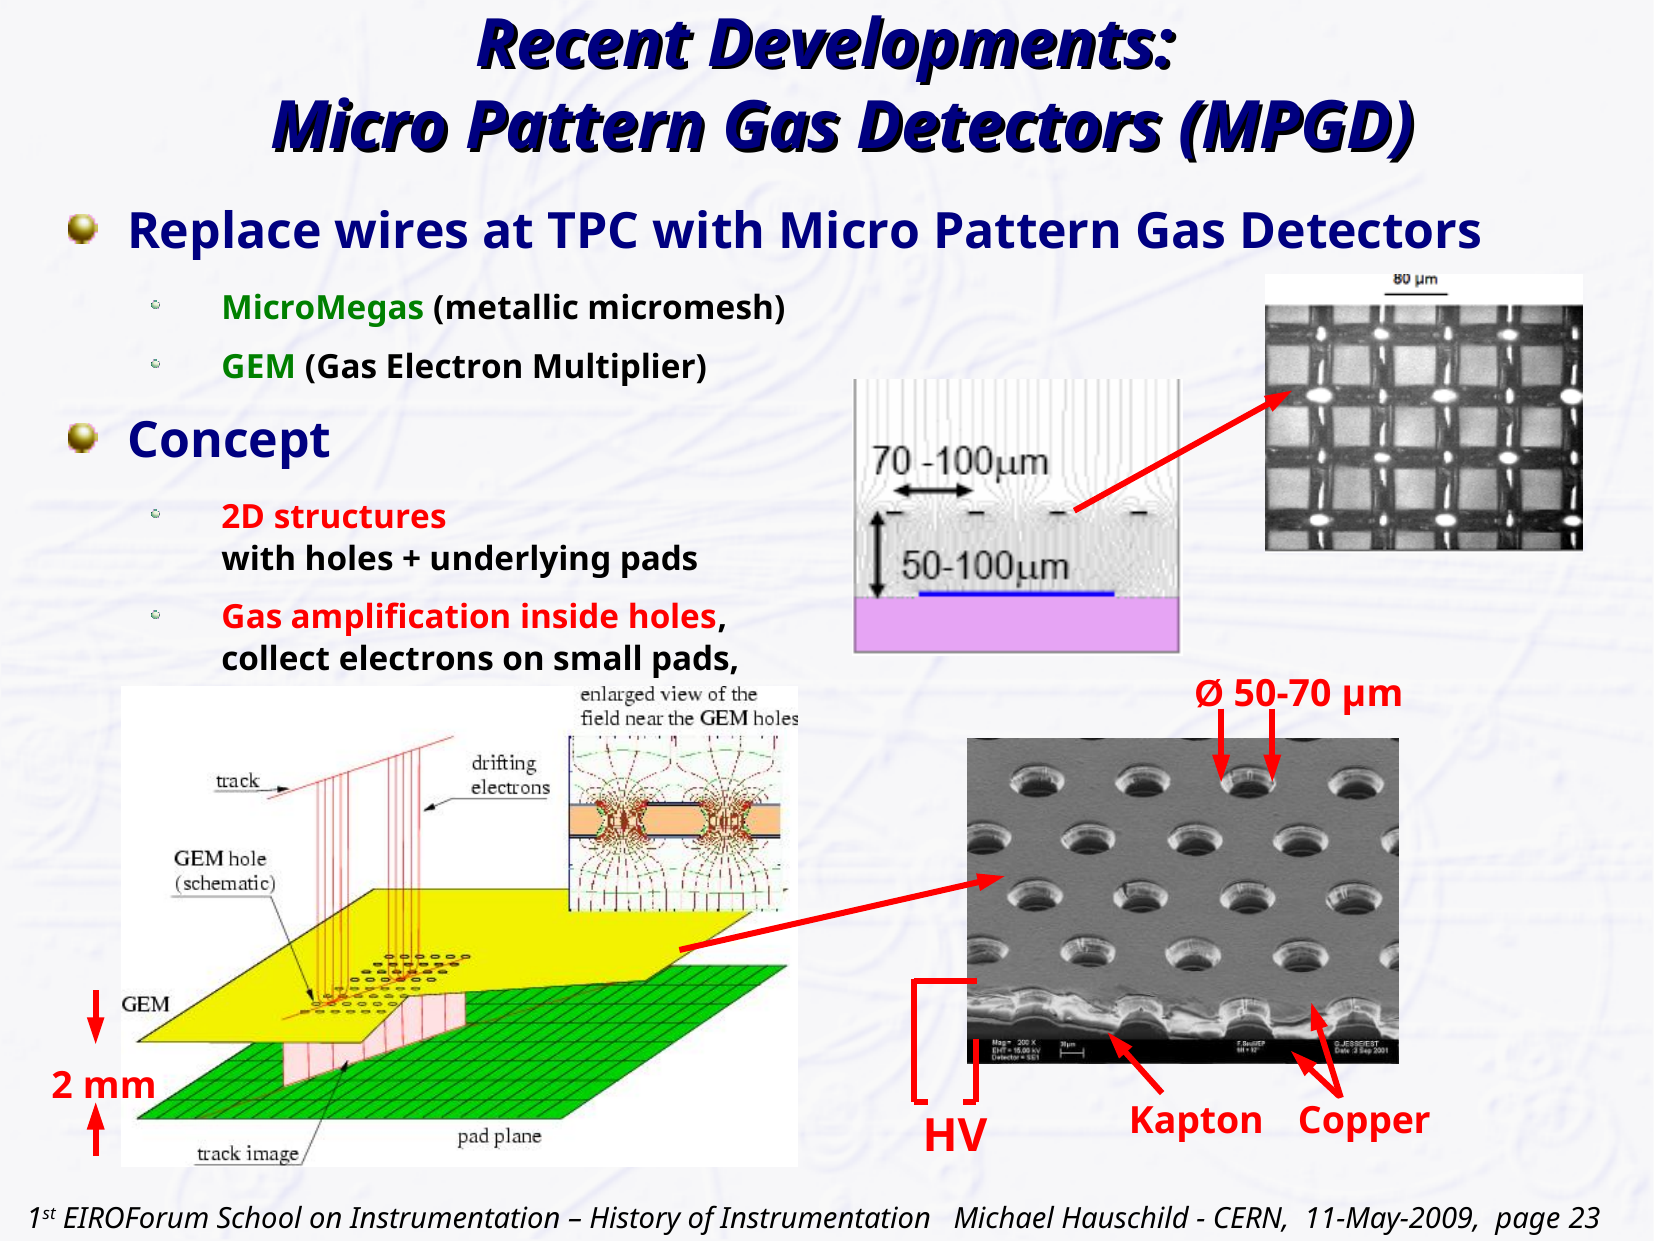

# Recent Developments: Micro Pattern Gas Detectors (MPGD)
Replace wires at TPC with Micro Pattern Gas Detectors
MicroMegas (metallic micromesh)
GEM (Gas Electron Multiplier)
Concept
2D structures																with holes + underlying pads
Gas amplification inside holes,											collect electrons on small pads,												few mm2
Ø 50-70 µm
2 mm
Kapton
Copper
HV
 MicroMegas
 GEM